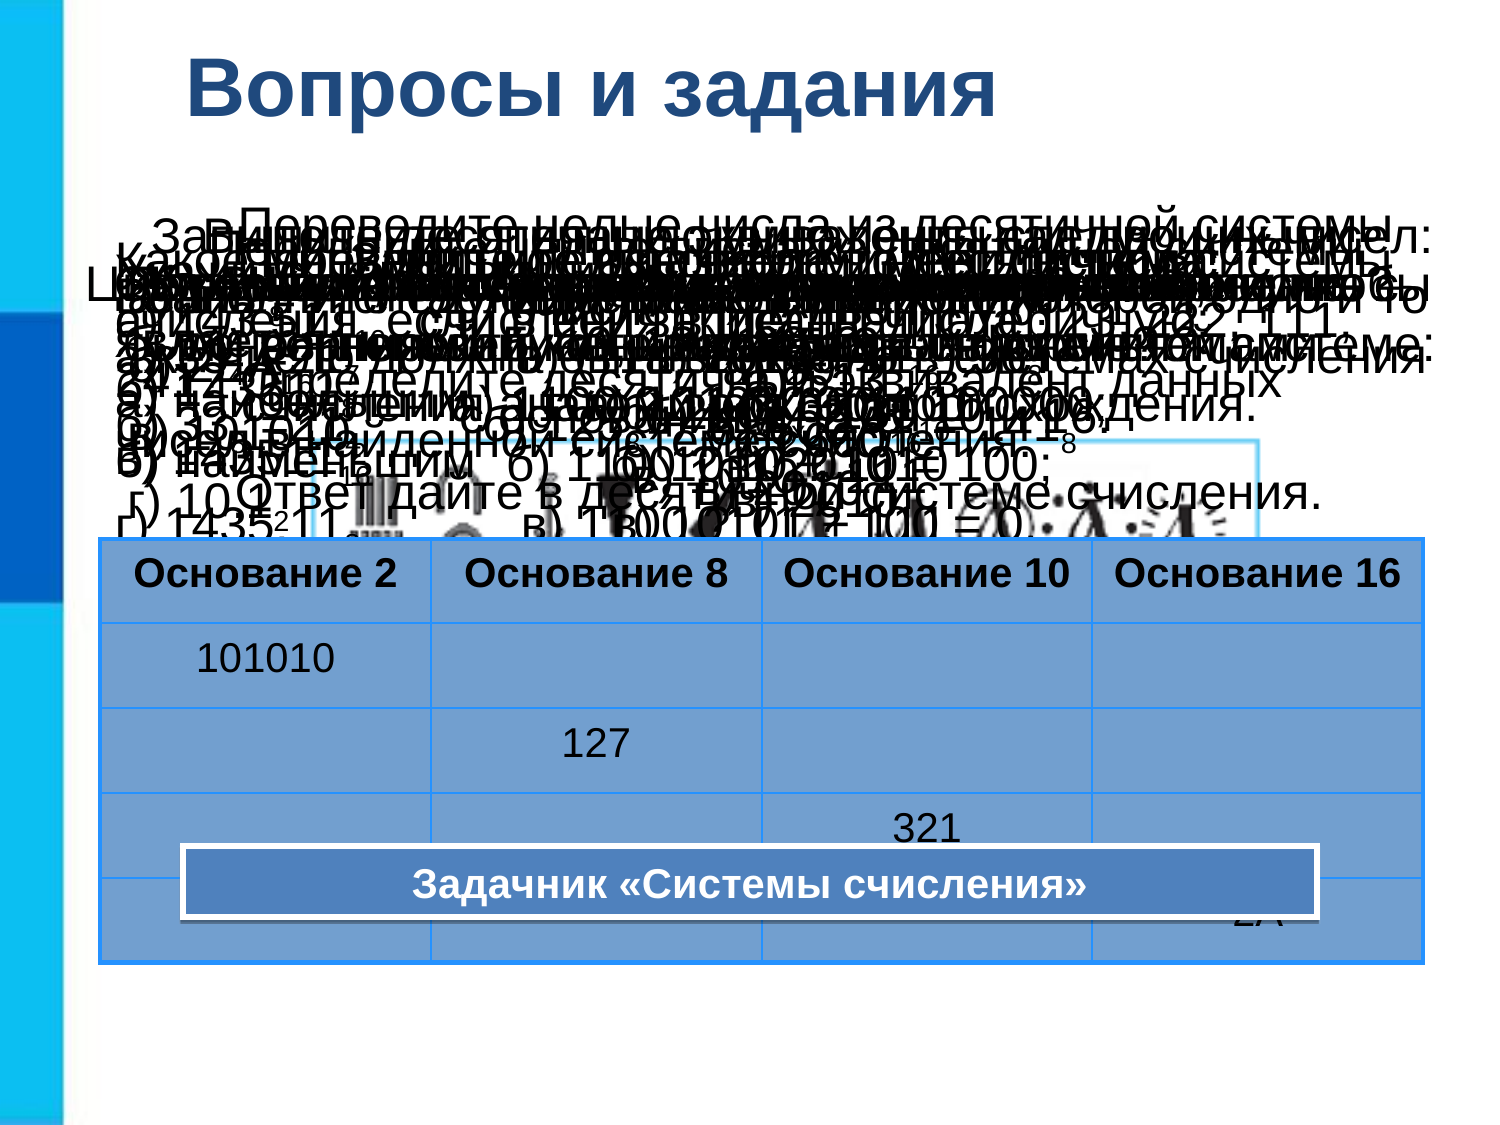

Вопросы и задания
 Переведите целые числа из десятичной системы счисления в восьмеричную:
а) 513
б) 600
в) 2010
Выполните операцию умножения над двоичными числами:
а) 1010 · 11
б) 111 · 101
в) 1010 · 111
 Запишите десятичные эквиваленты следующих чисел:
а) 1728
б) 2ЕА16
в) 1010102
г) 10,12
д) 2436
 Переведите целые числа из десятичной системы счисления в двоичную:
а) 89
б) 600
в) 2010
 Запишите в развёрнутом виде числа:
а) 143,51110
б) 1435118
в) 14351116
г) 1435,118
Какое минимальное основание имеет система счисления, если в ней записаны числа 123, 222, 111, 241? Определите десятичный эквивалент данных чисел в найденной системе счисления.
Переведите целые числа из десятичной системы счисления в шестнадцатеричную:
а) 513
б) 600
в) 2010
Укажите, какое из чисел 1100112, 1114,358 и1В16 является:
а) наибольшим
б) наименьшим
 Объясните, почему позиционные системы счисления с основаниями 5, 10, 12 и 20 называют системами счисления анатомического происхождения.
Как от свёрнутой формы записи десятичного числа перейти к его развёрнутой форме?
 Цифры каких систем счисления приведены на рисунке?
Чем различаются унарные, позиционные и непозиционные системы счисления?
Выполните операцию сложения над двоичными числами:
а) 101010 + 1101
б) 1010 + 1010
в) 10101 + 111
Расставьте знаки арифметических операций так, чтобы были верны следующие равенства в двоичной системе:
а) 1100 ? 11 ? 100 = 100000;
б) 1100 ? 10 ? 10 = 100;
в) 1100 ? 11 ? 100 = 0.
Найдите основание х системы счисления, если:
а) 14x=910
б) 2002x=13010
Верны ли следующие равенства?
а) 334 =217
б) 338 =214
Вычислите выражения:
а) (11111012 +AF16):368
б) 1258 + 1012 ·2A16 – 1418
Ответ дайте в десятичной системе счисления.
Заполните таблицу, в каждой строке которой одно и то же число должно быть записано в системах счисления с основаниями 2, 8, 10 и 16.
| Основание 2 | Основание 8 | Основание 10 | Основание 16 |
| --- | --- | --- | --- |
| 101010 | | | |
| | 127 | | |
| | | 321 | |
| | | | 2А |
Задачник «Системы счисления»